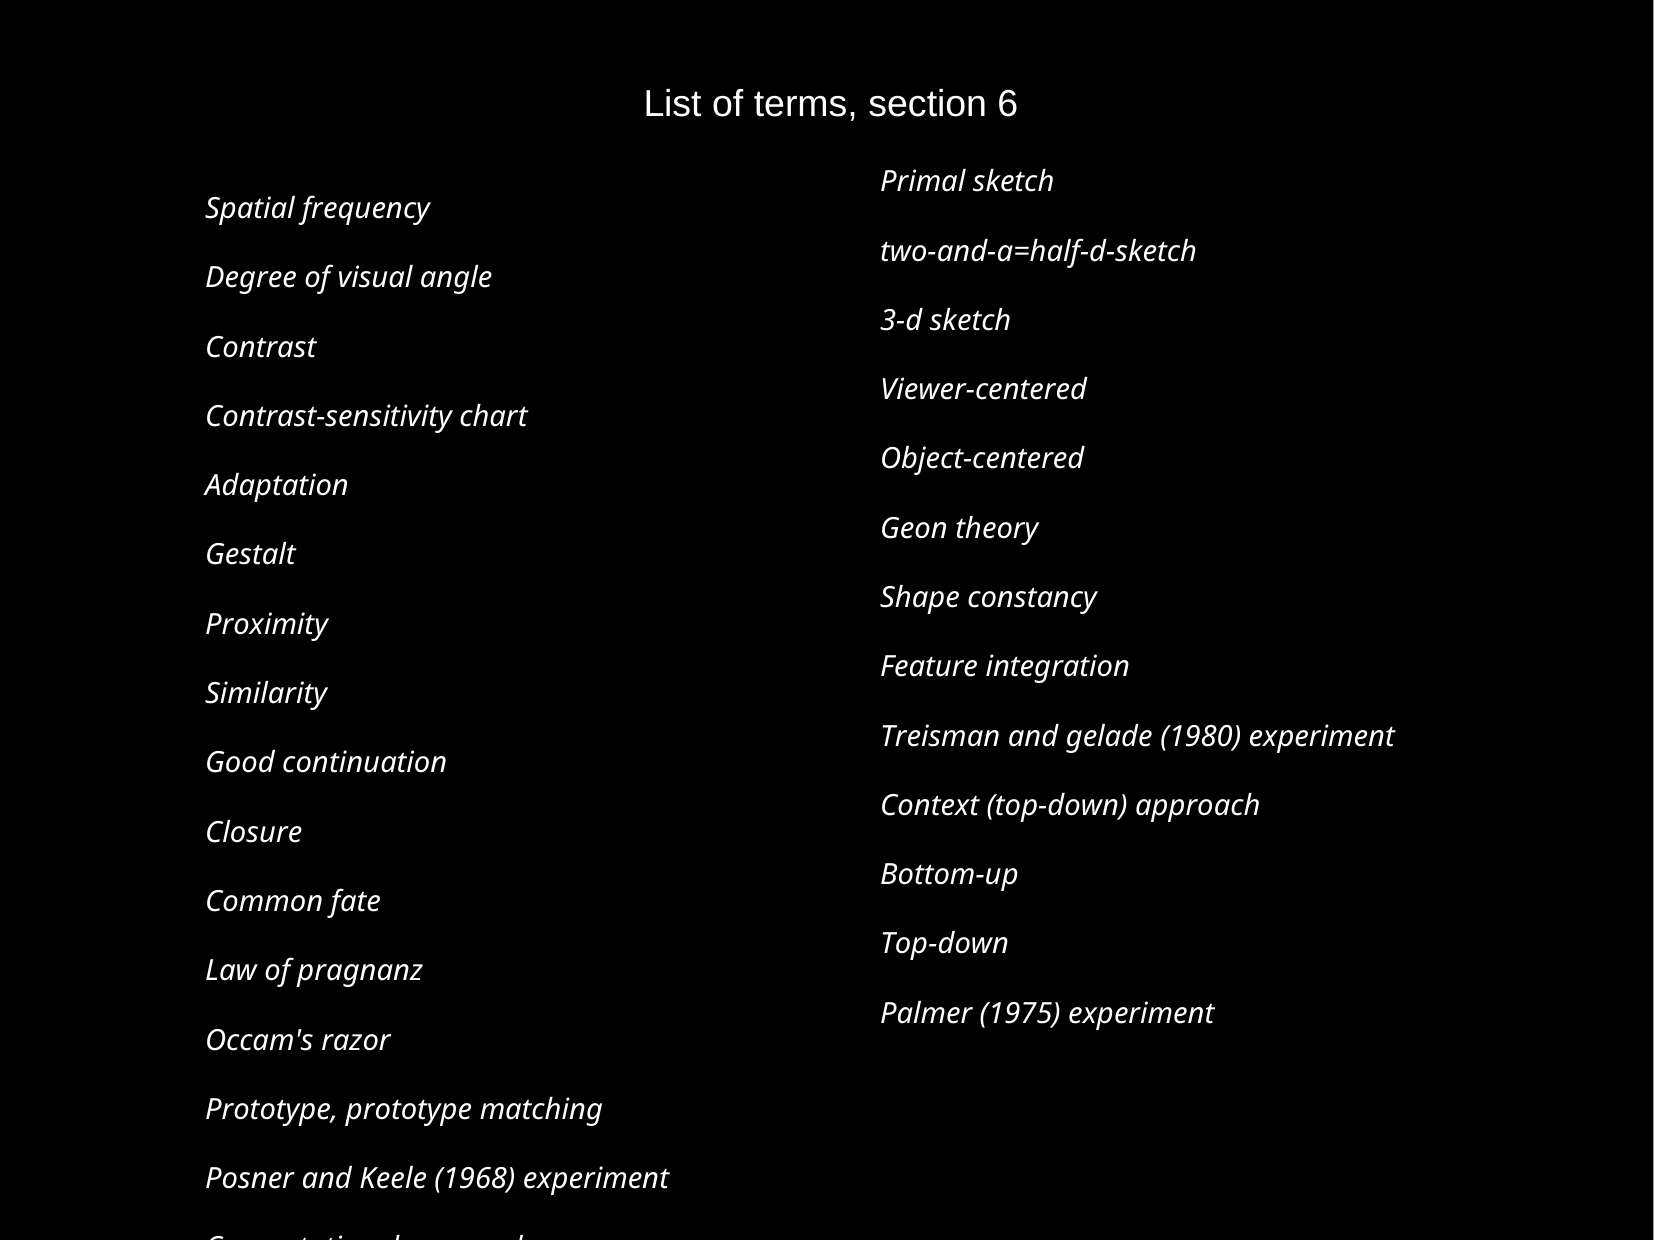

# List of terms, section 6
Primal sketch
two-and-a=half-d-sketch
3-d sketch
Viewer-centered
Object-centered
Geon theory
Shape constancy
Feature integration
Treisman and gelade (1980) experiment
Context (top-down) approach
Bottom-up
Top-down
Palmer (1975) experiment
Spatial frequency
Degree of visual angle
Contrast
Contrast-sensitivity chart
Adaptation
Gestalt
Proximity
Similarity
Good continuation
Closure
Common fate
Law of pragnanz
Occam's razor
Prototype, prototype matching
Posner and Keele (1968) experiment
Computational approach